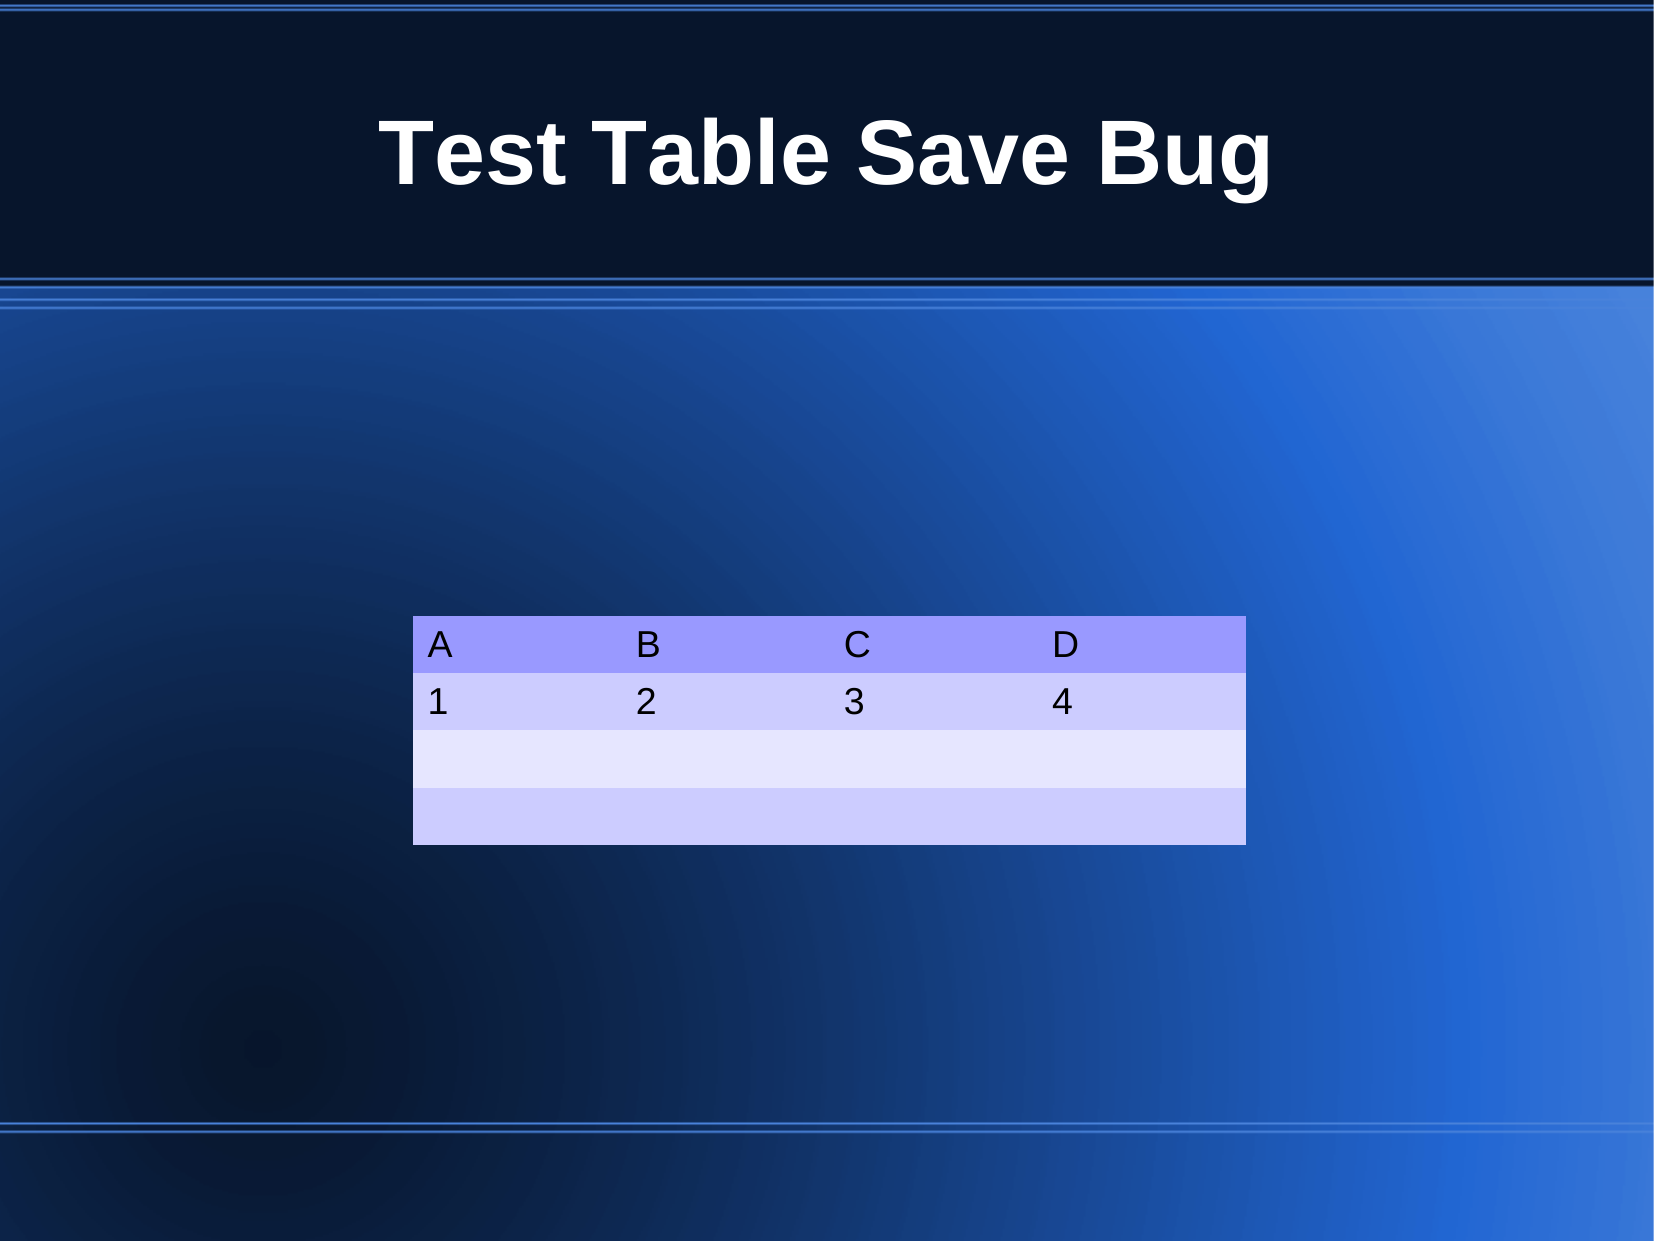

# Test Table Save Bug
| A | B | C | D |
| --- | --- | --- | --- |
| 1 | 2 | 3 | 4 |
| | | | |
| | | | |